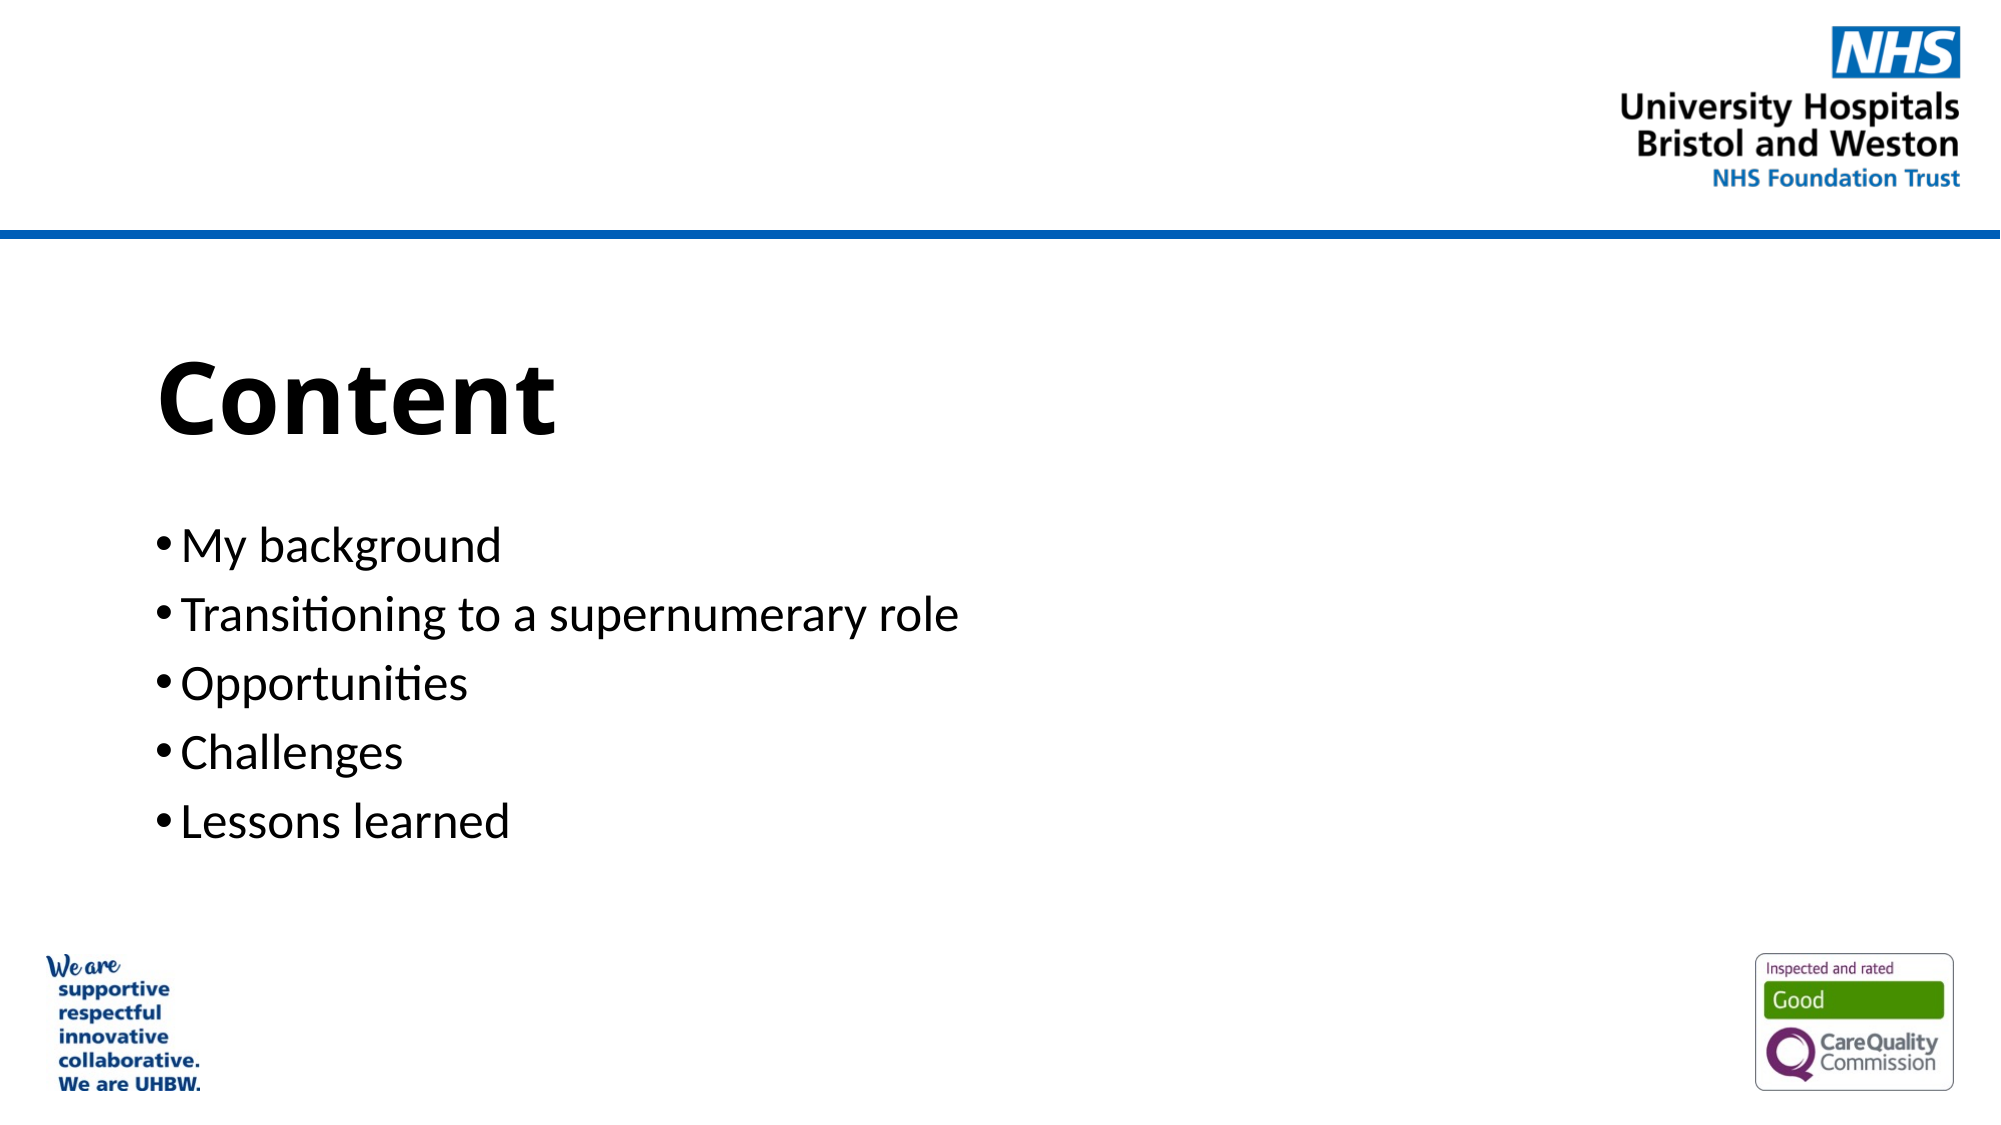

# Content
My background
Transitioning to a supernumerary role
Opportunities
Challenges
Lessons learned